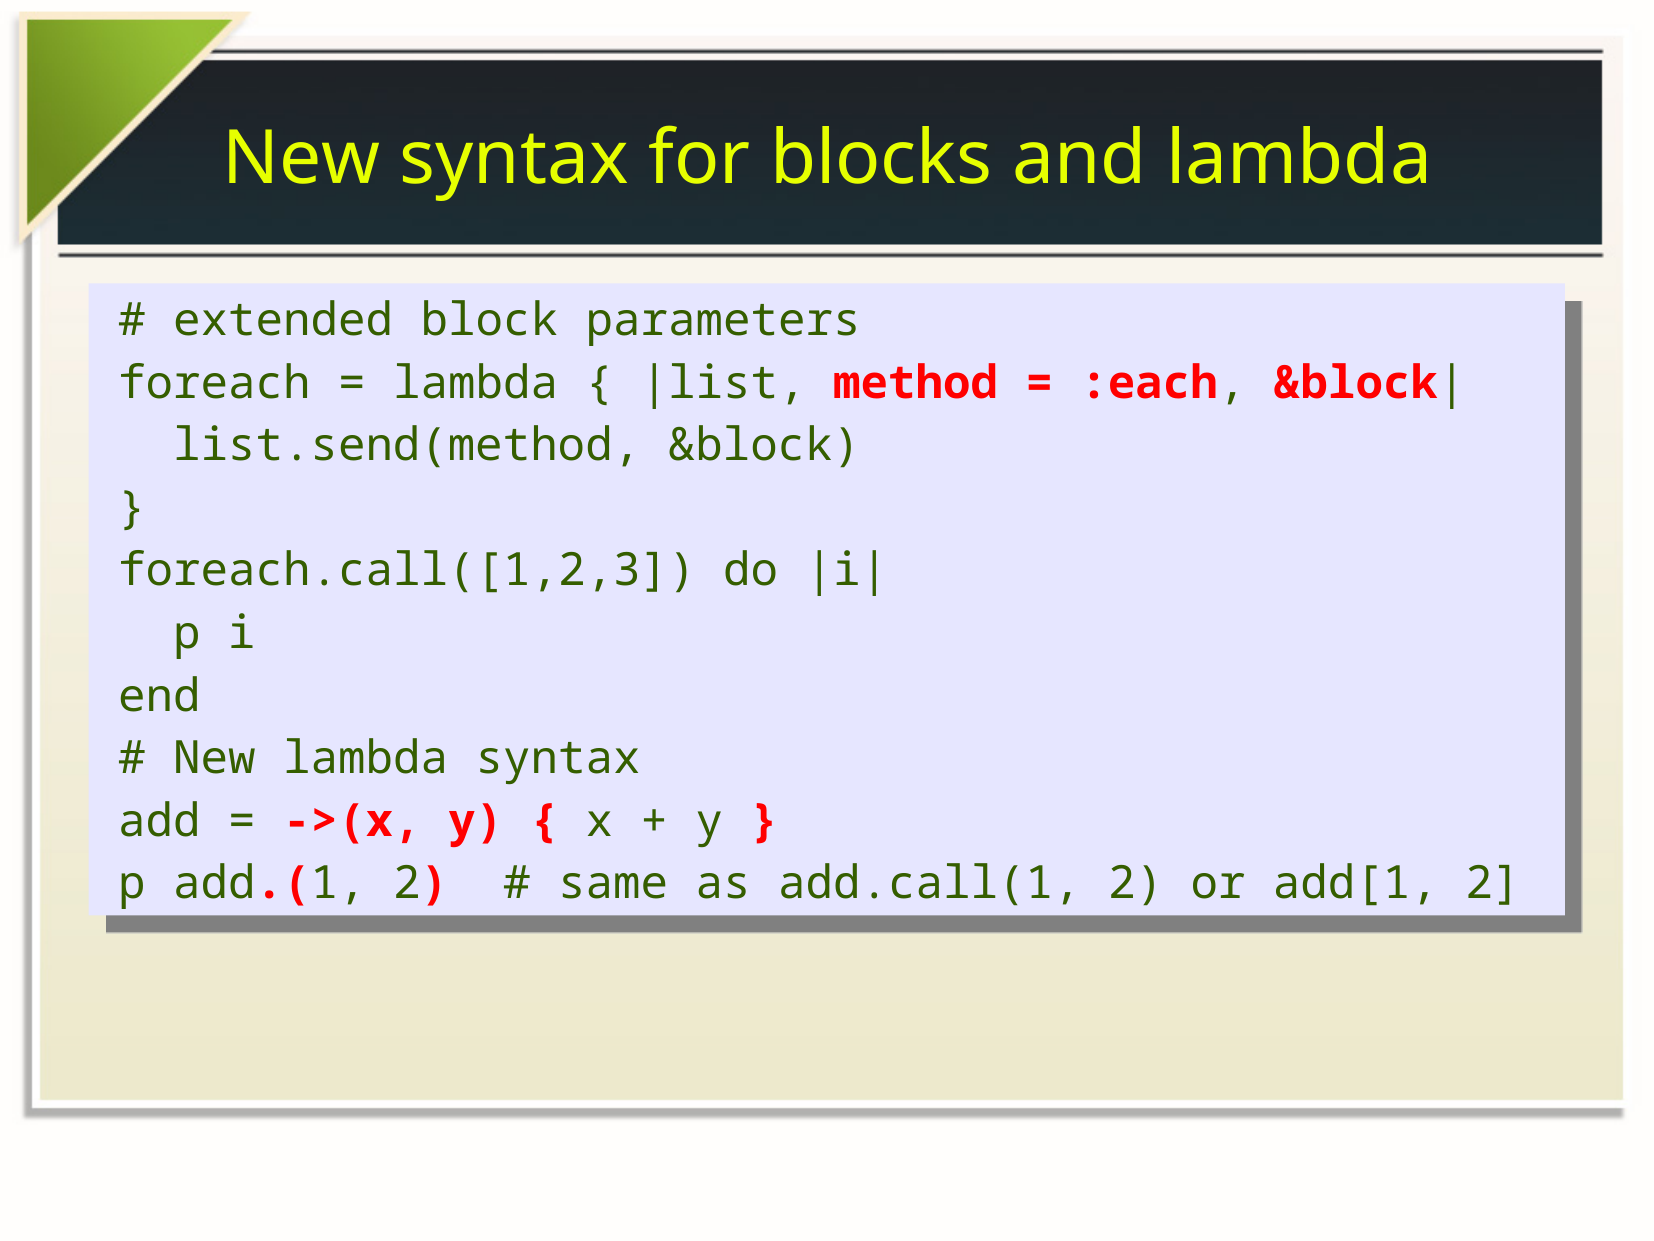

# New syntax for blocks and lambda
# extended block parameters
foreach = lambda { |list, method = :each, &block|
 list.send(method, &block)
}
foreach.call([1,2,3]) do |i|
 p i
end
# New lambda syntax
add = ->(x, y) { x + y }
p add.(1, 2) # same as add.call(1, 2) or add[1, 2]